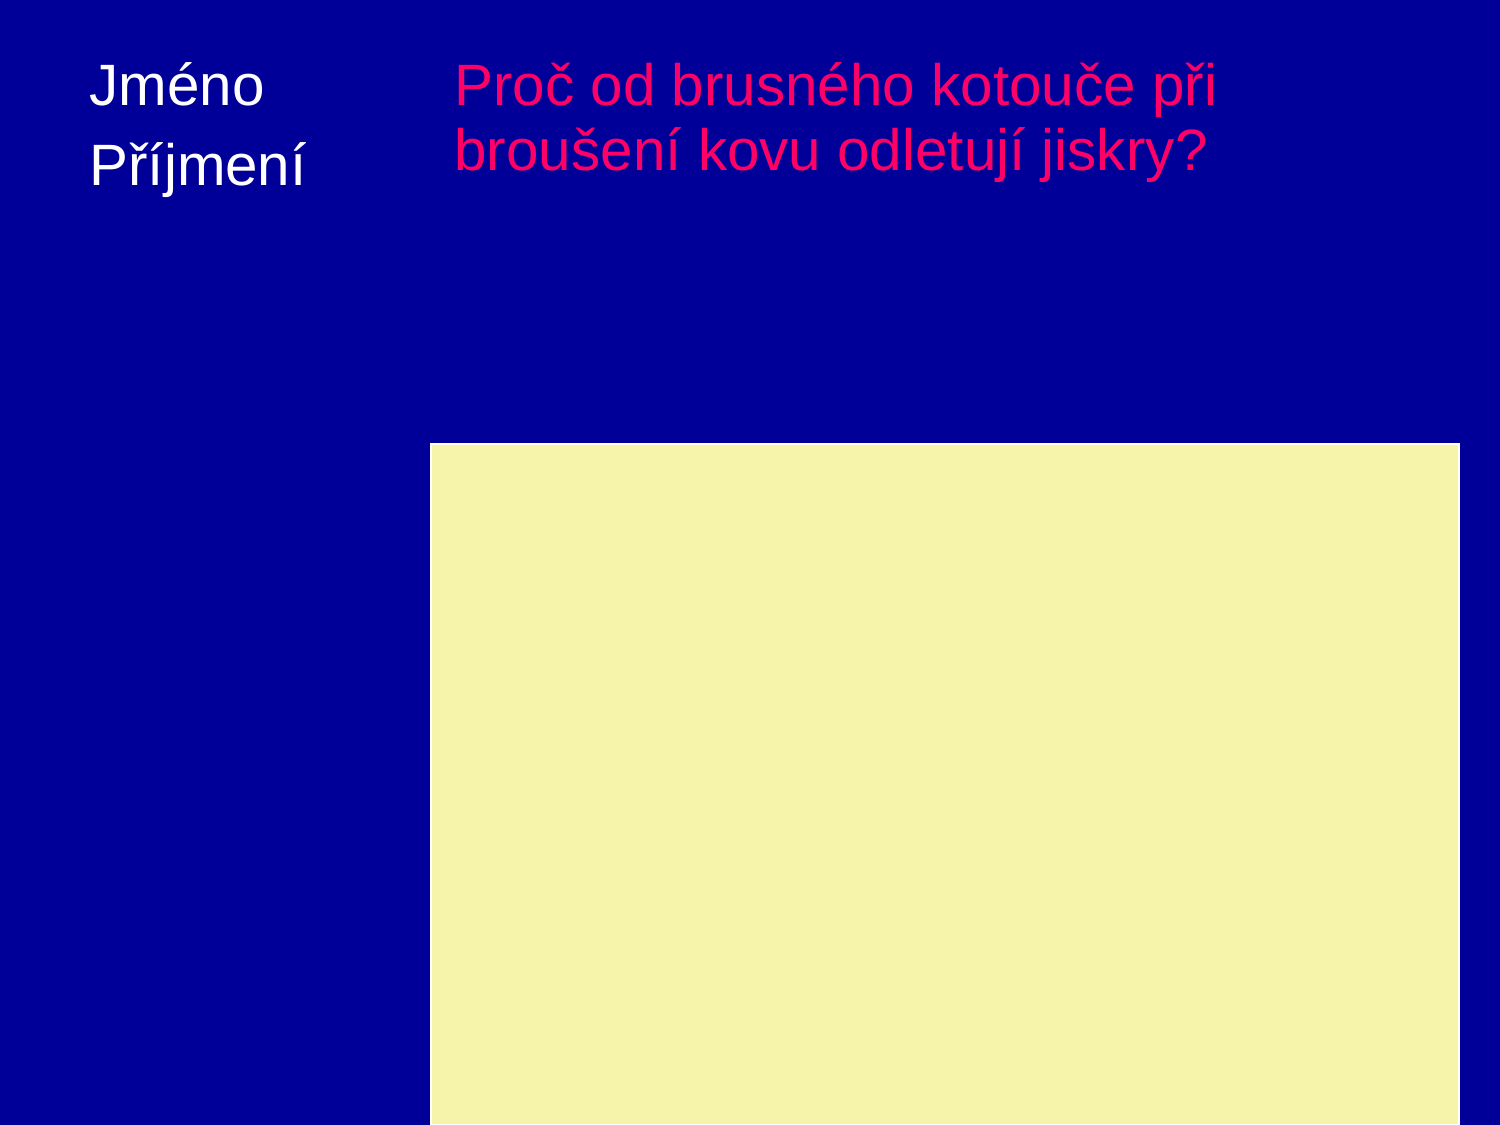

Jméno
Příjmení
Proč od brusného kotouče při broušení kovu odletují jiskry?
Při broušení jsou uvolňovány z materiálu drobné částečky, které jsou rozžhavené.